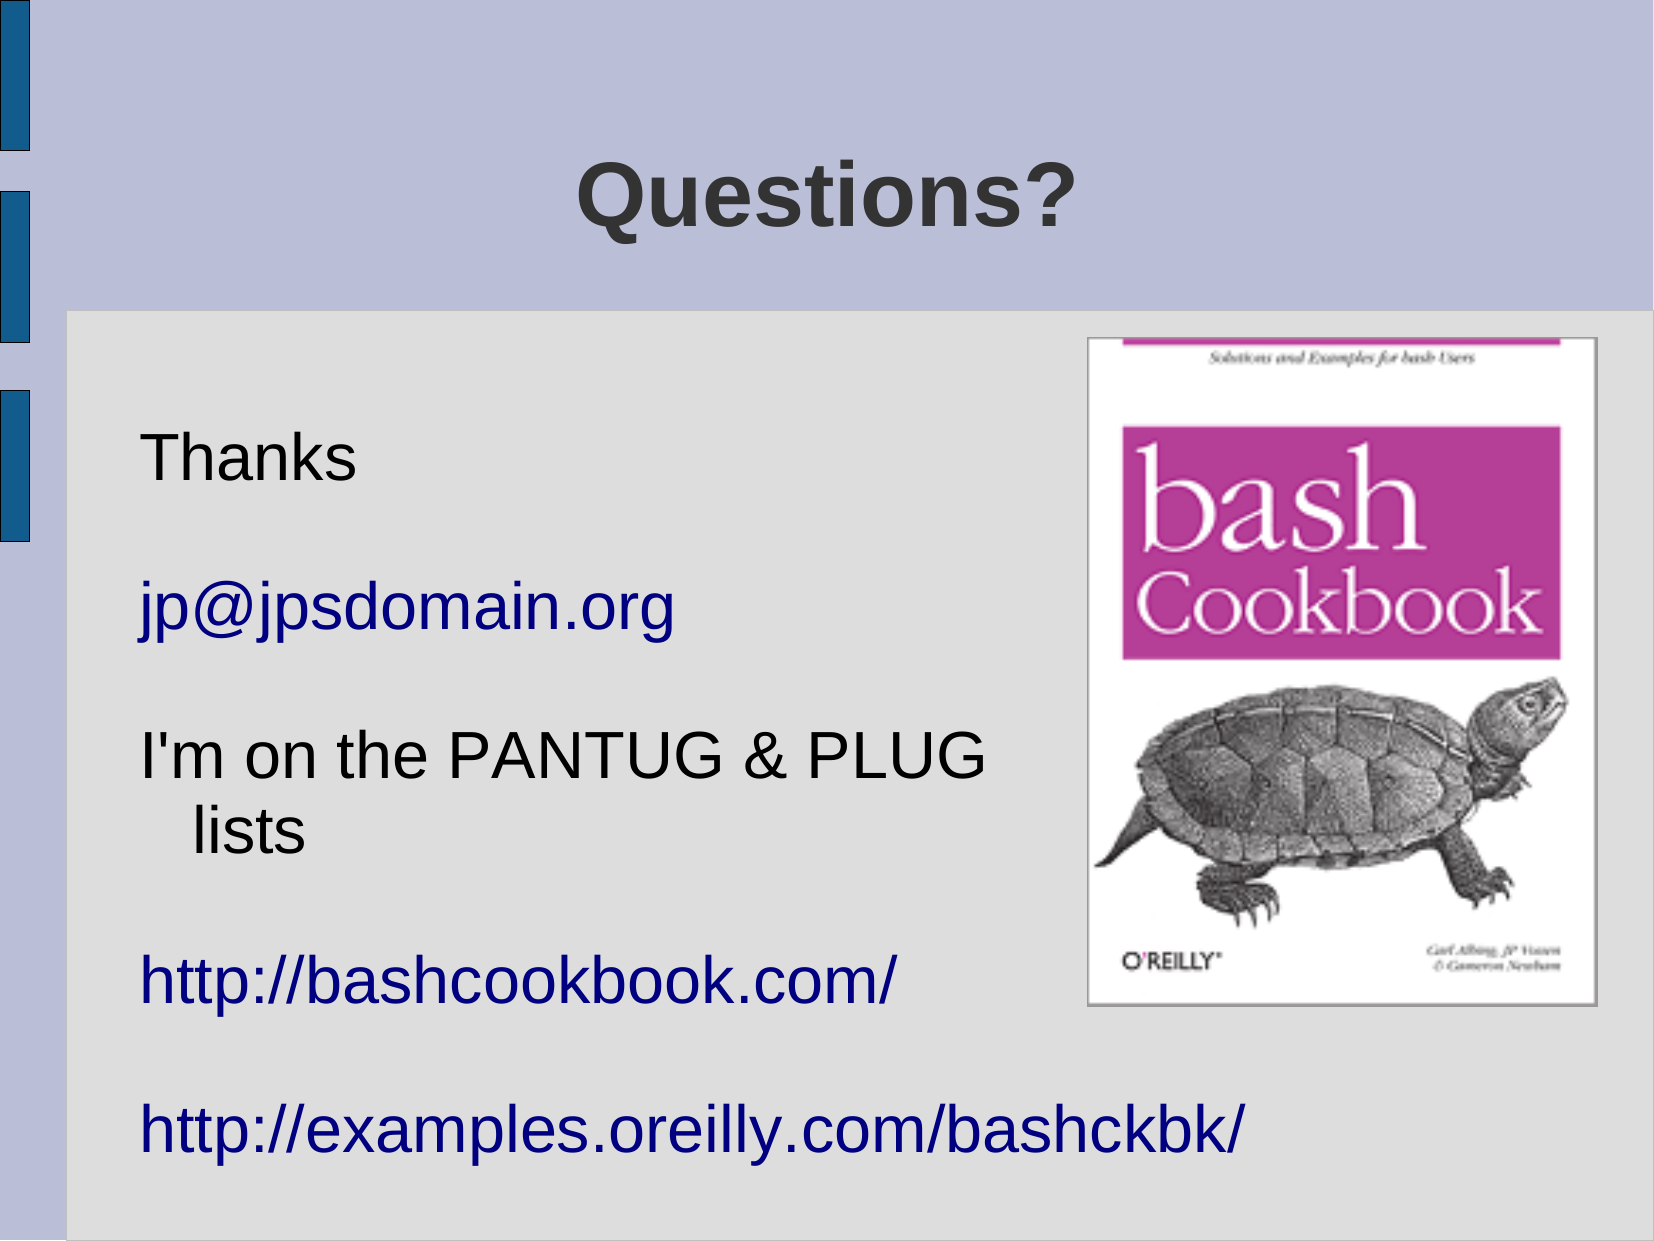

# Questions?
Thanks
jp@jpsdomain.org
I'm on the PANTUG & PLUG
lists
http://bashcookbook.com/
http://examples.oreilly.com/bashckbk/